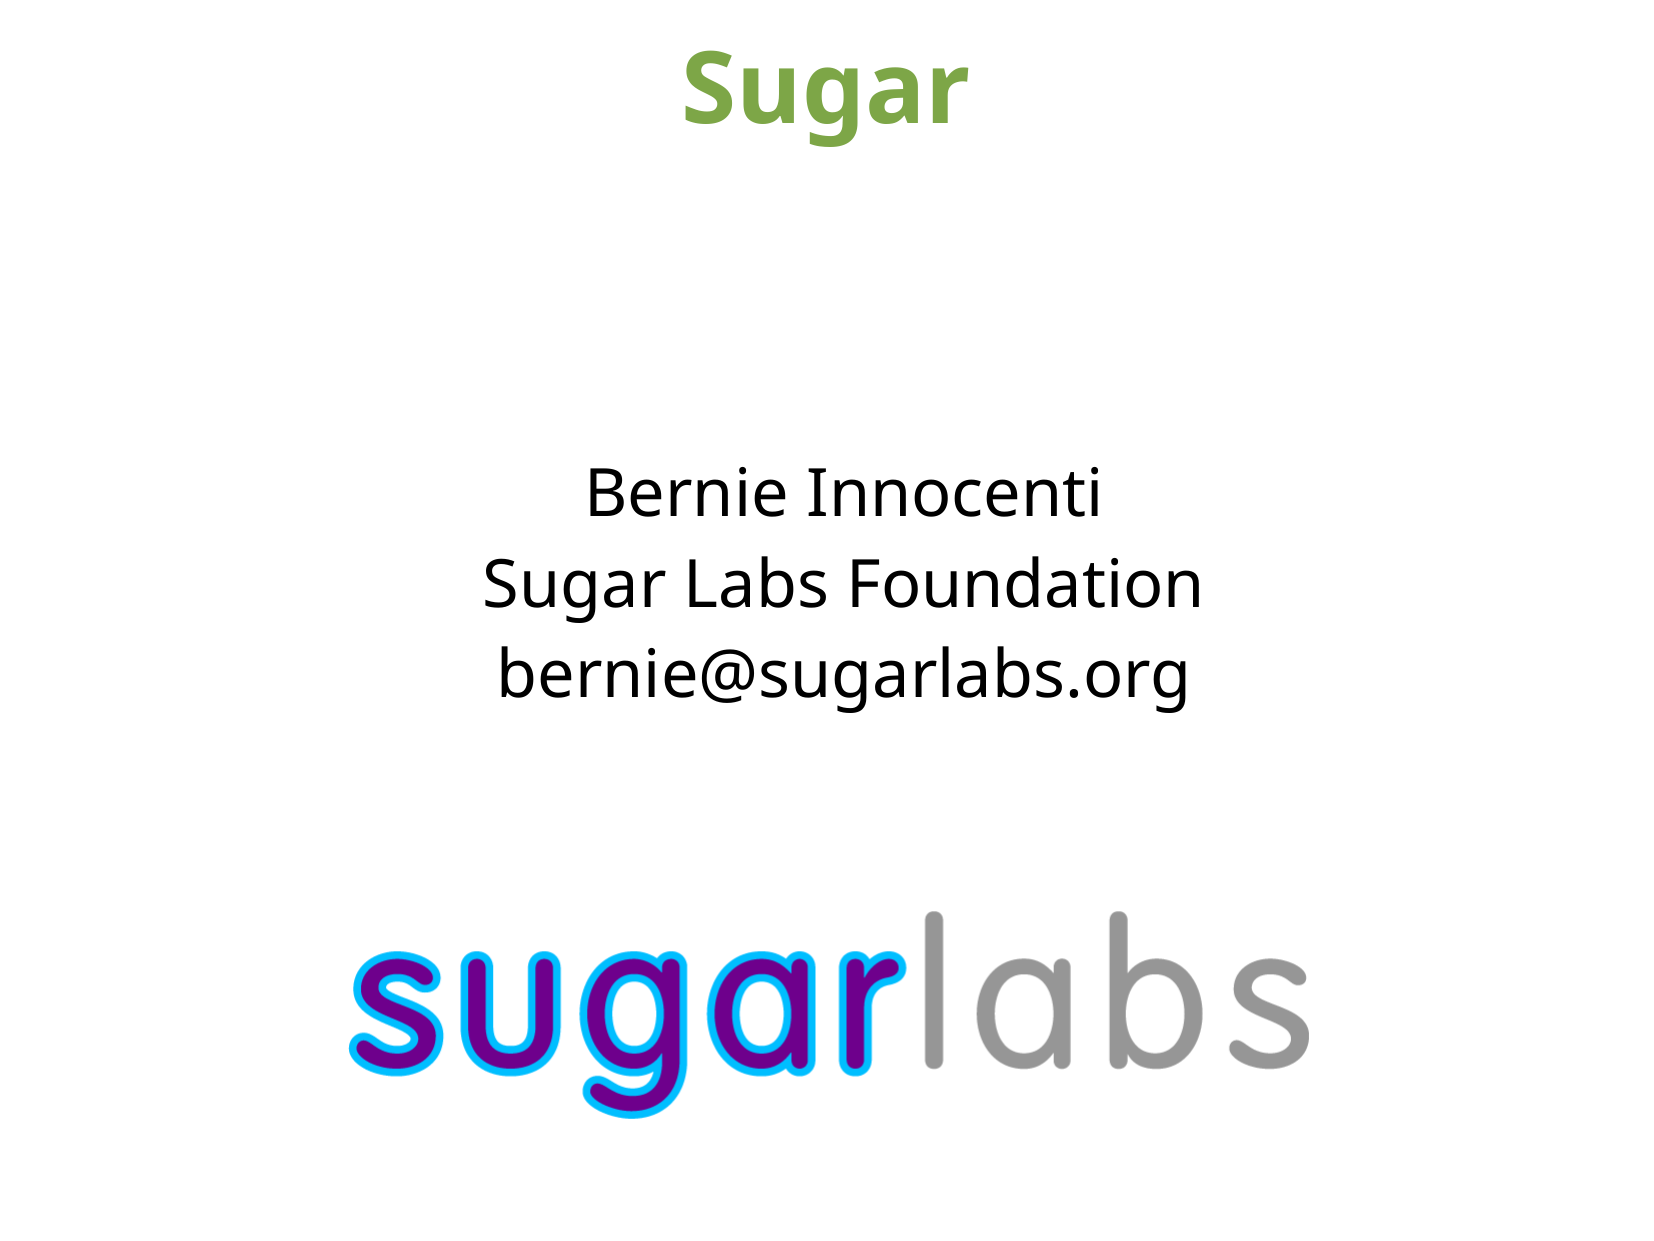

# Sugar
Bernie Innocenti
Sugar Labs Foundation
bernie@sugarlabs.org